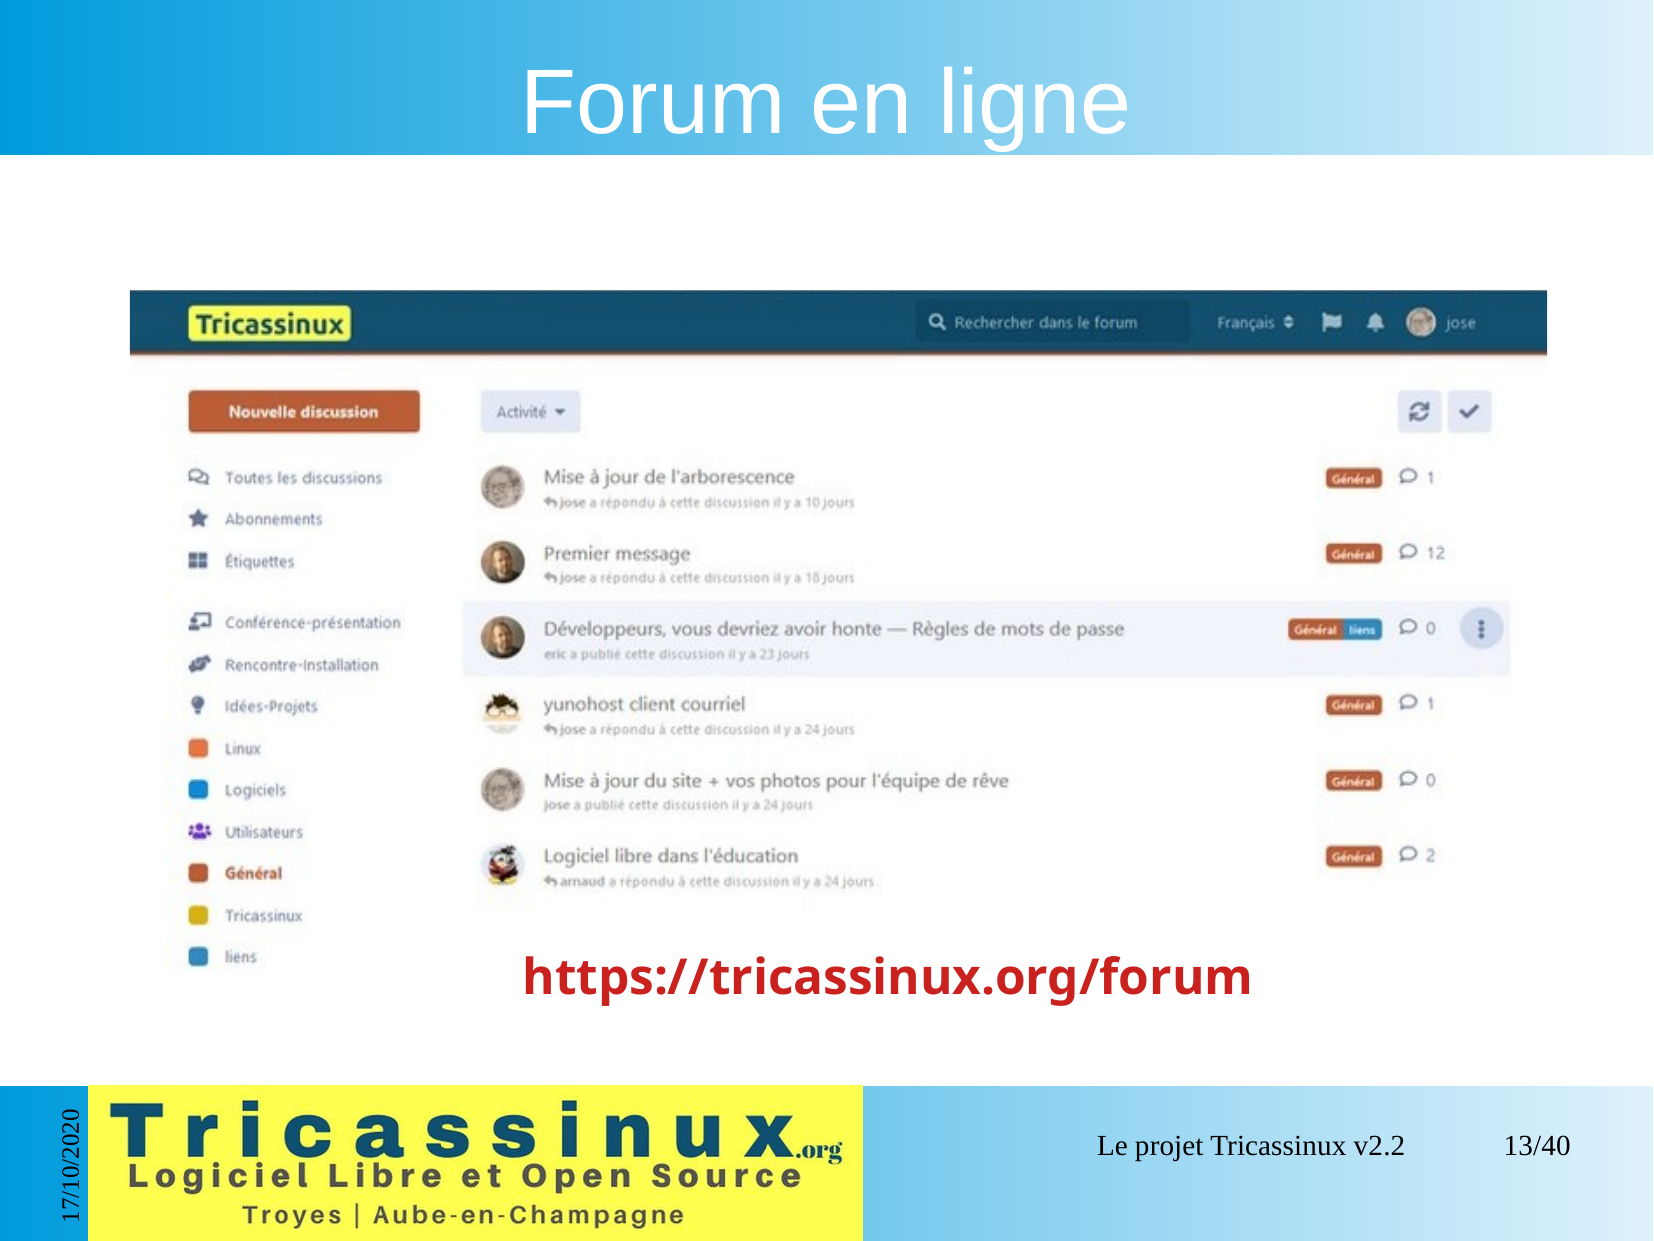

# Forum en ligne
https://tricassinux.org/forum
17/10/2020
13